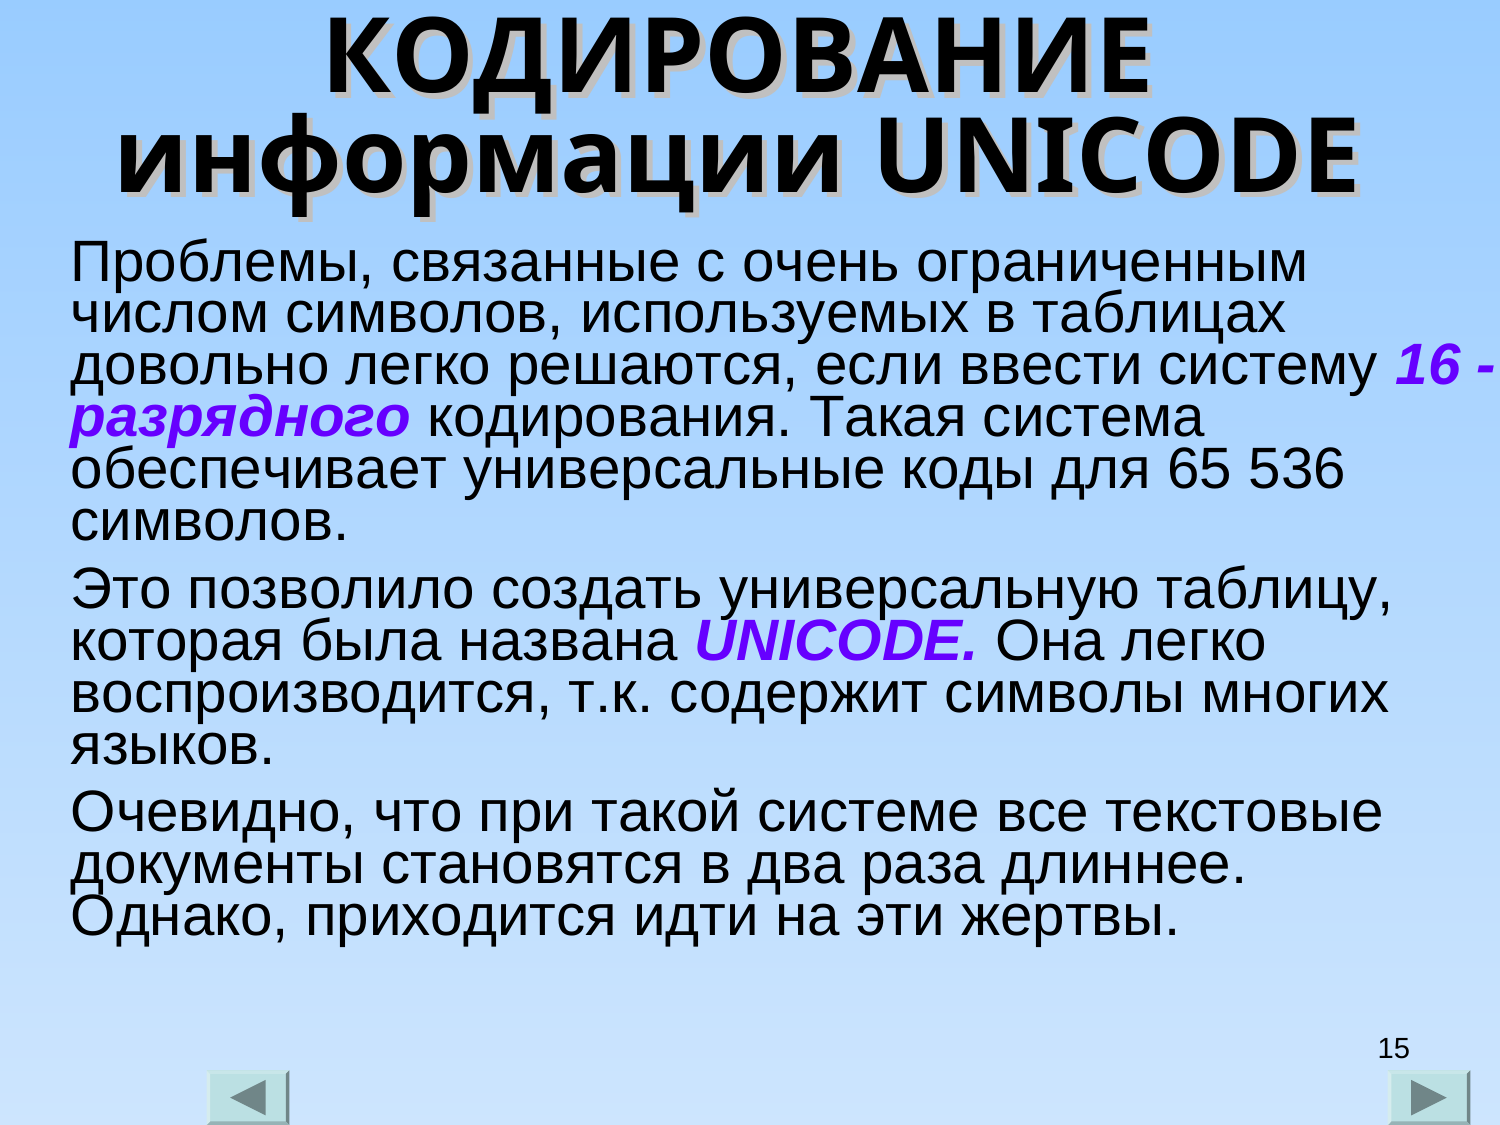

# КОДИРОВАНИЕ информации UNICODE
	Проблемы, связанные с очень ограниченным числом символов, используемых в таблицах довольно легко решаются, если ввести систему 16 - разрядного кодирования. Такая система обеспечивает универсальные коды для 65 536 символов.
	Это позволило создать универсальную таблицу, которая была названа UNICODE. Она легко воспроизводится, т.к. содержит символы многих языков.
	Очевидно, что при такой системе все текстовые документы становятся в два раза длиннее. 	Однако, приходится идти на эти жертвы.
15